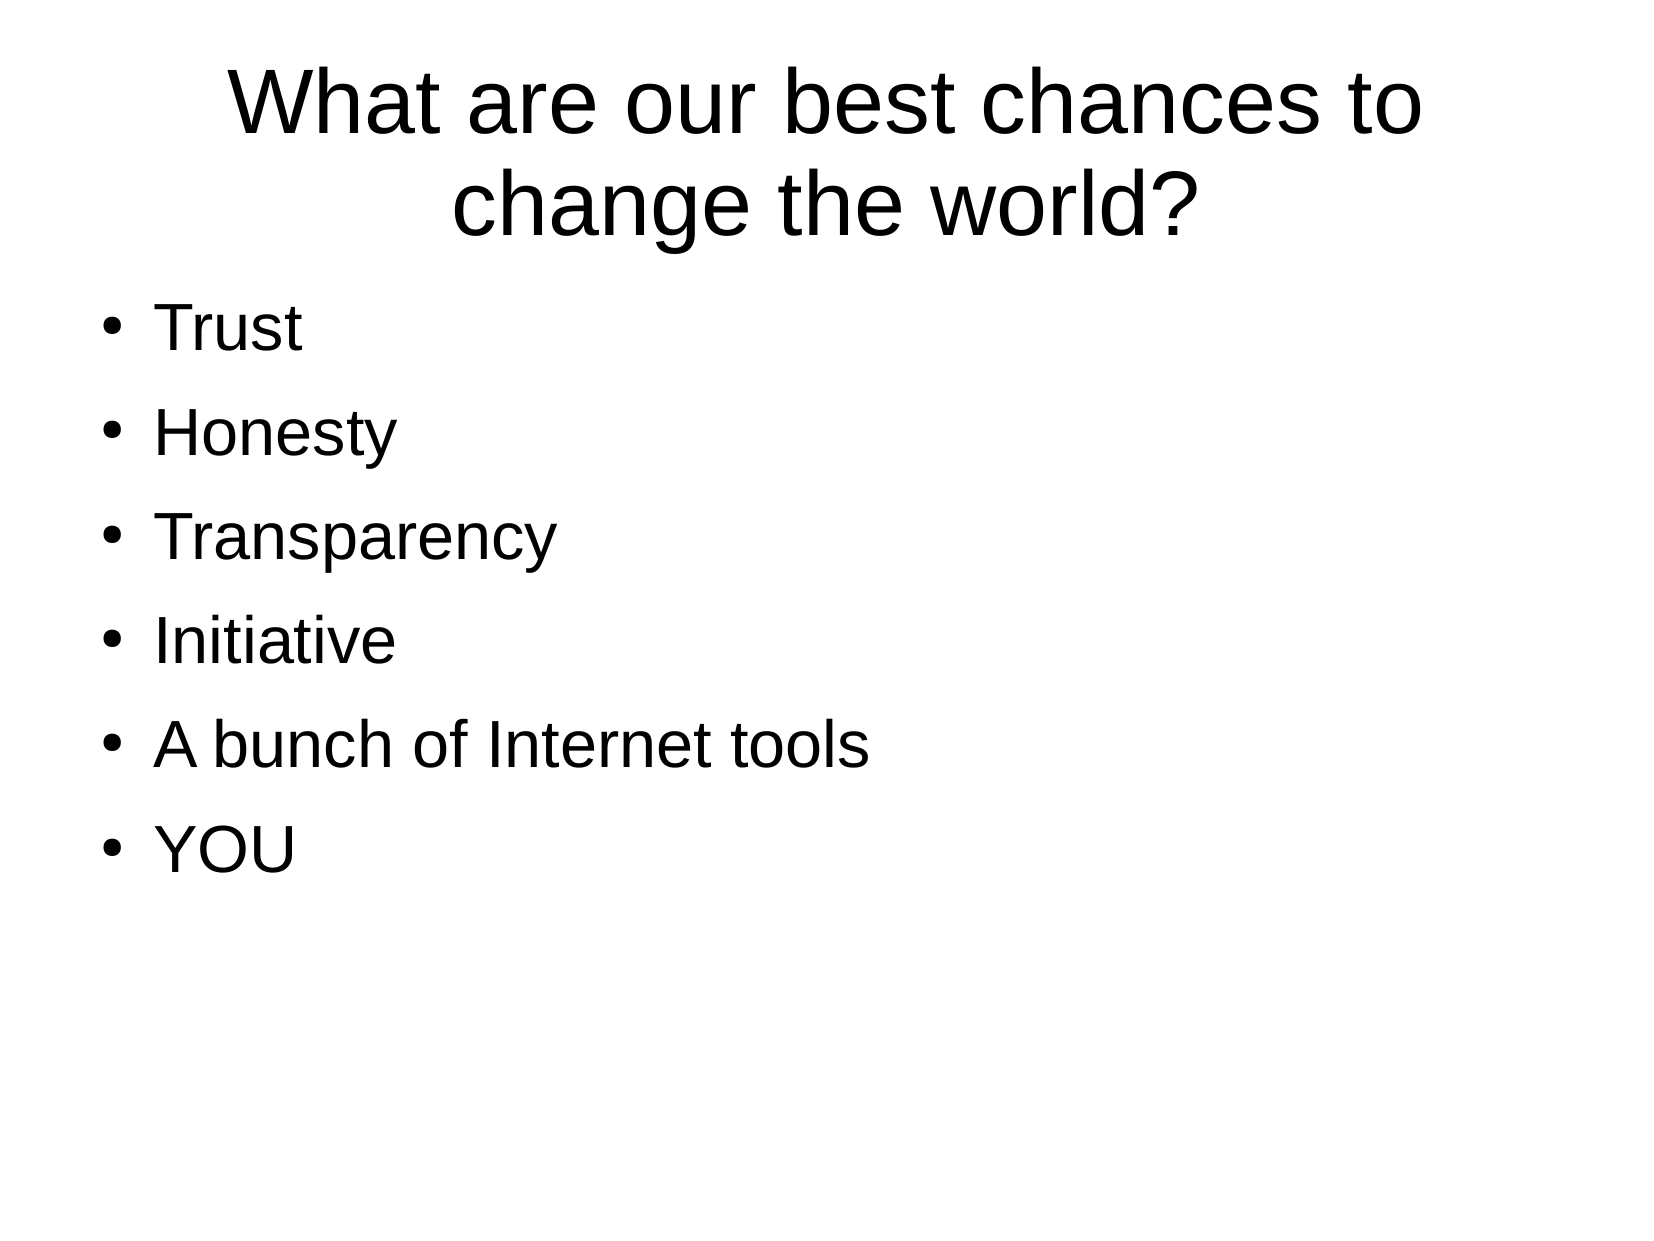

# What are our best chances to change the world?
Trust
Honesty
Transparency
Initiative
A bunch of Internet tools
YOU